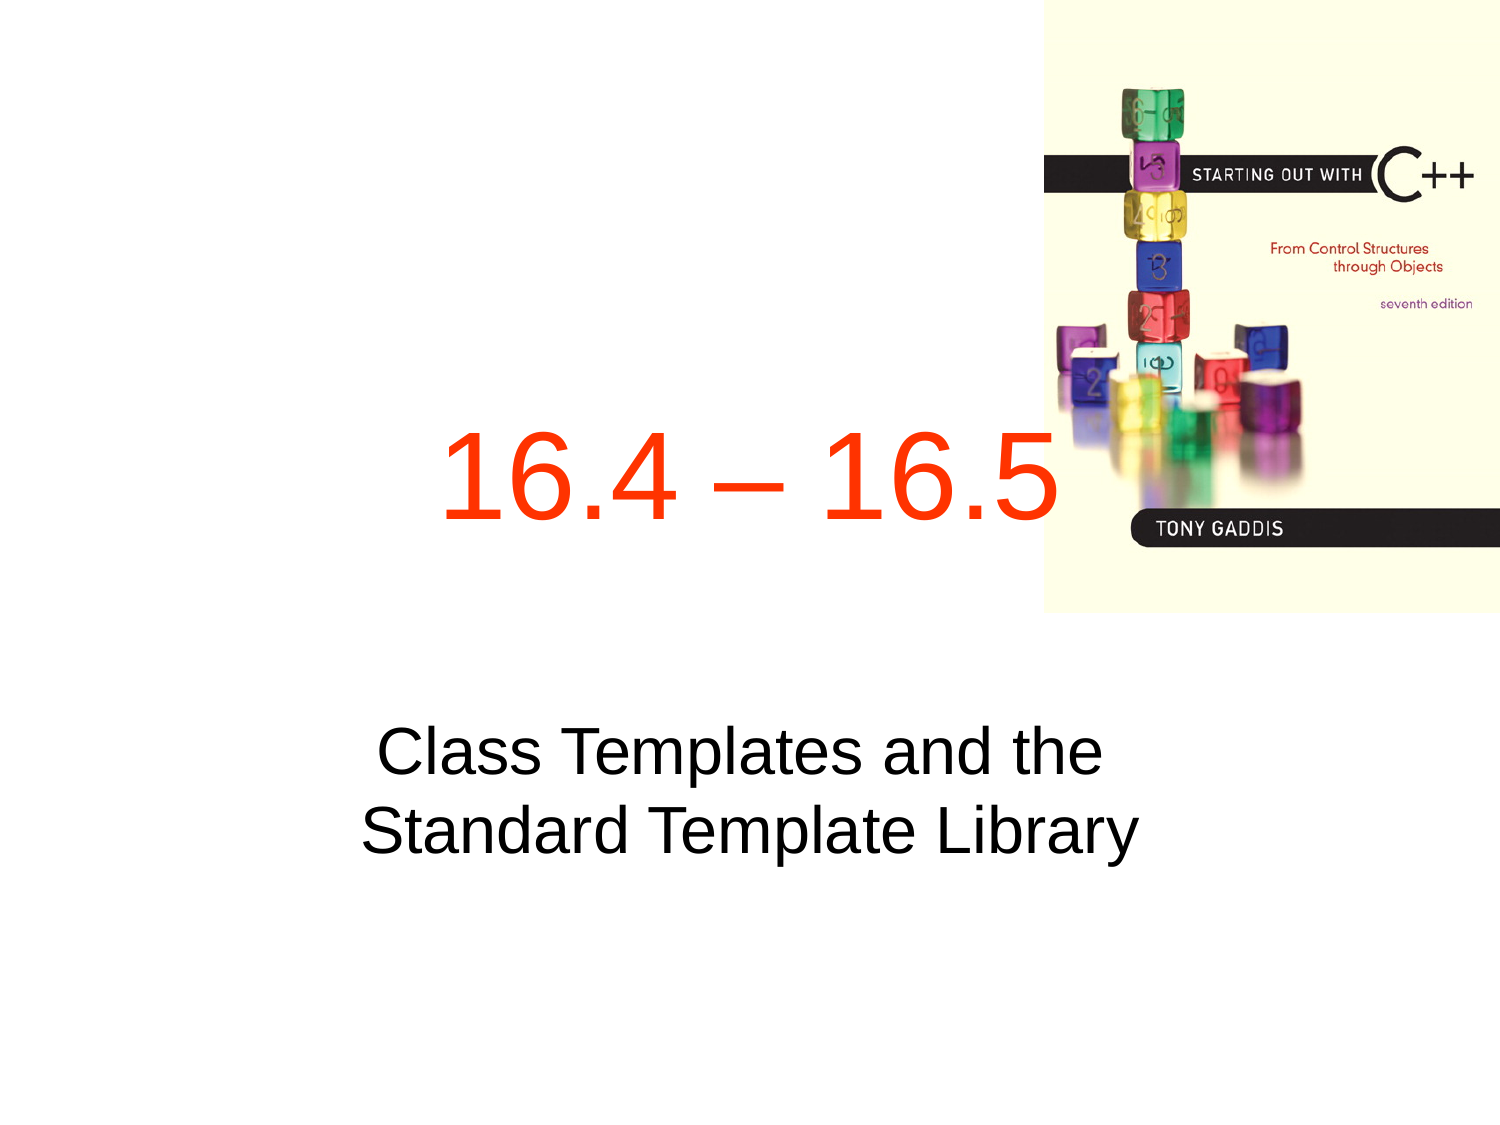

# 16.4 – 16.5
Class Templates and the
Standard Template Library